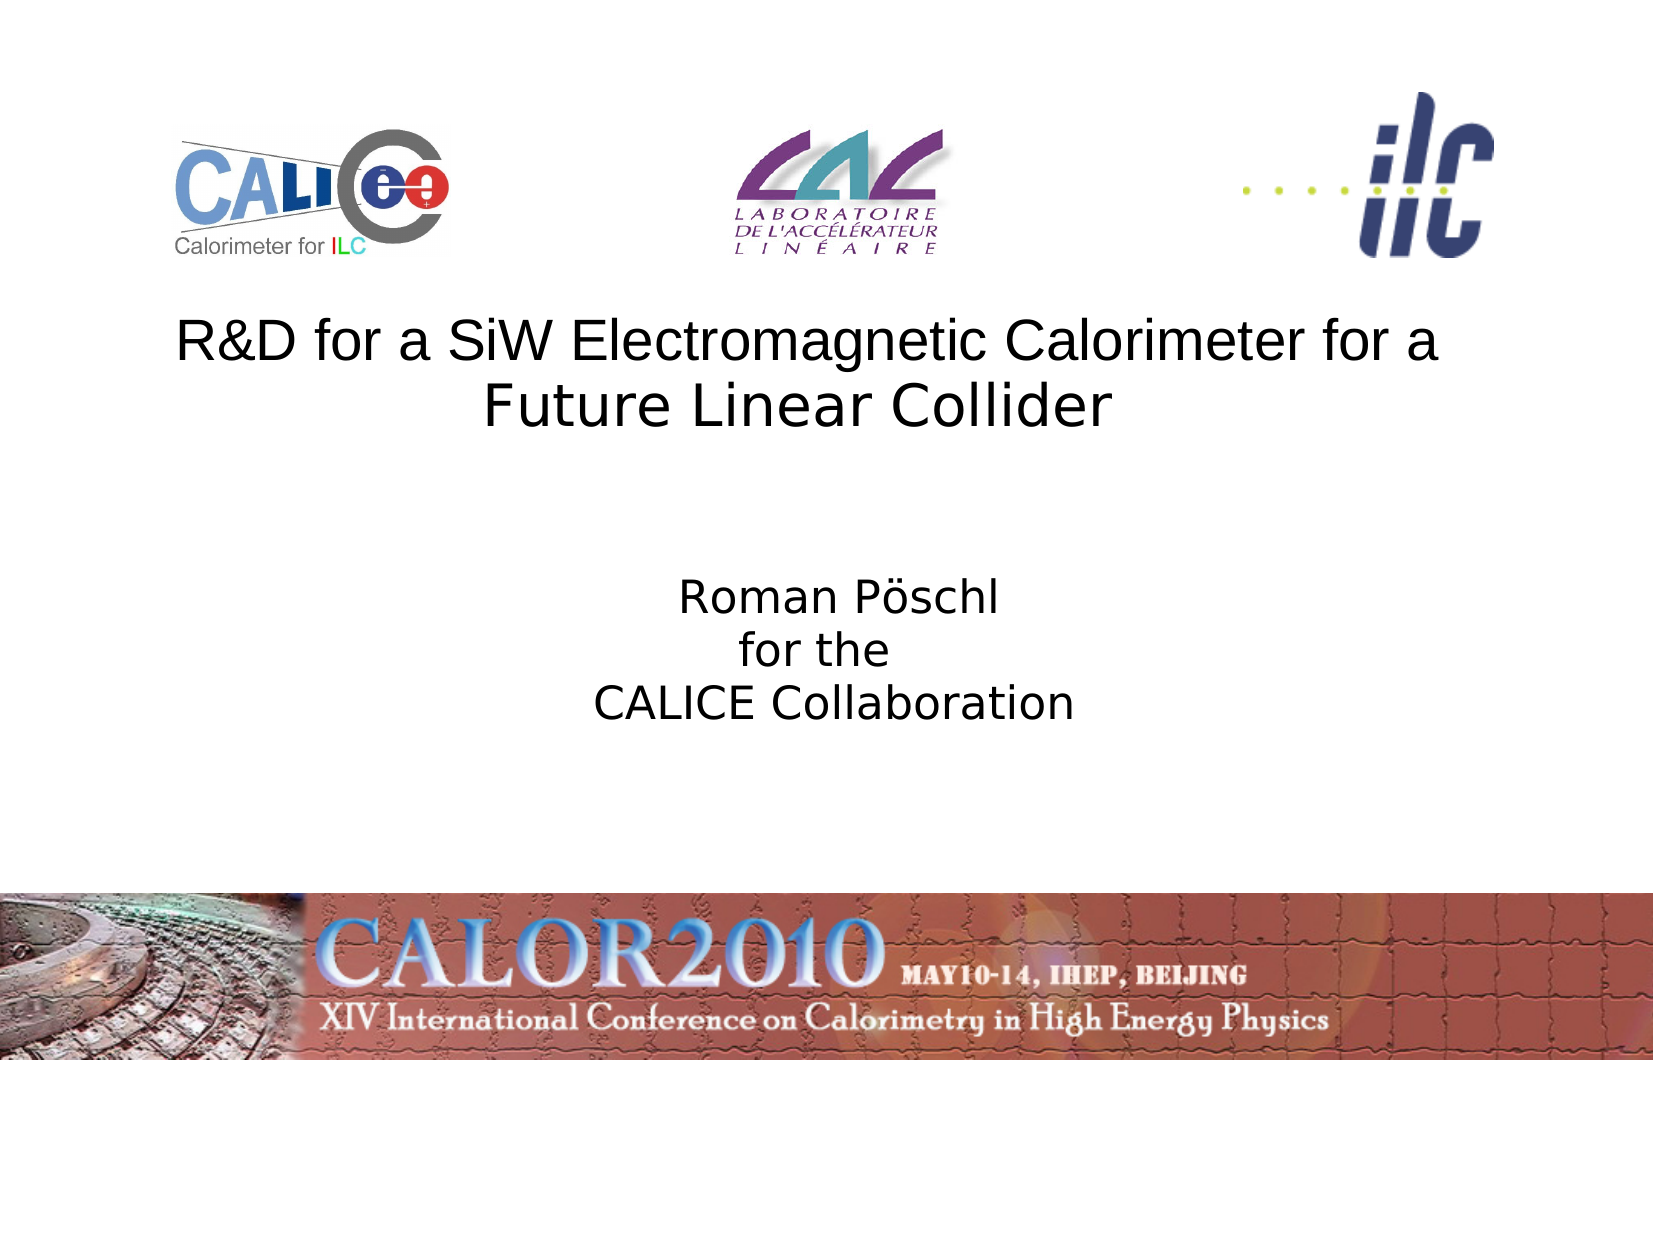

R&D for a SiW Electromagnetic Calorimeter for a
 Future Linear Collider
LHC
 Roman Pöschl
 for the
CALICE Collaboration